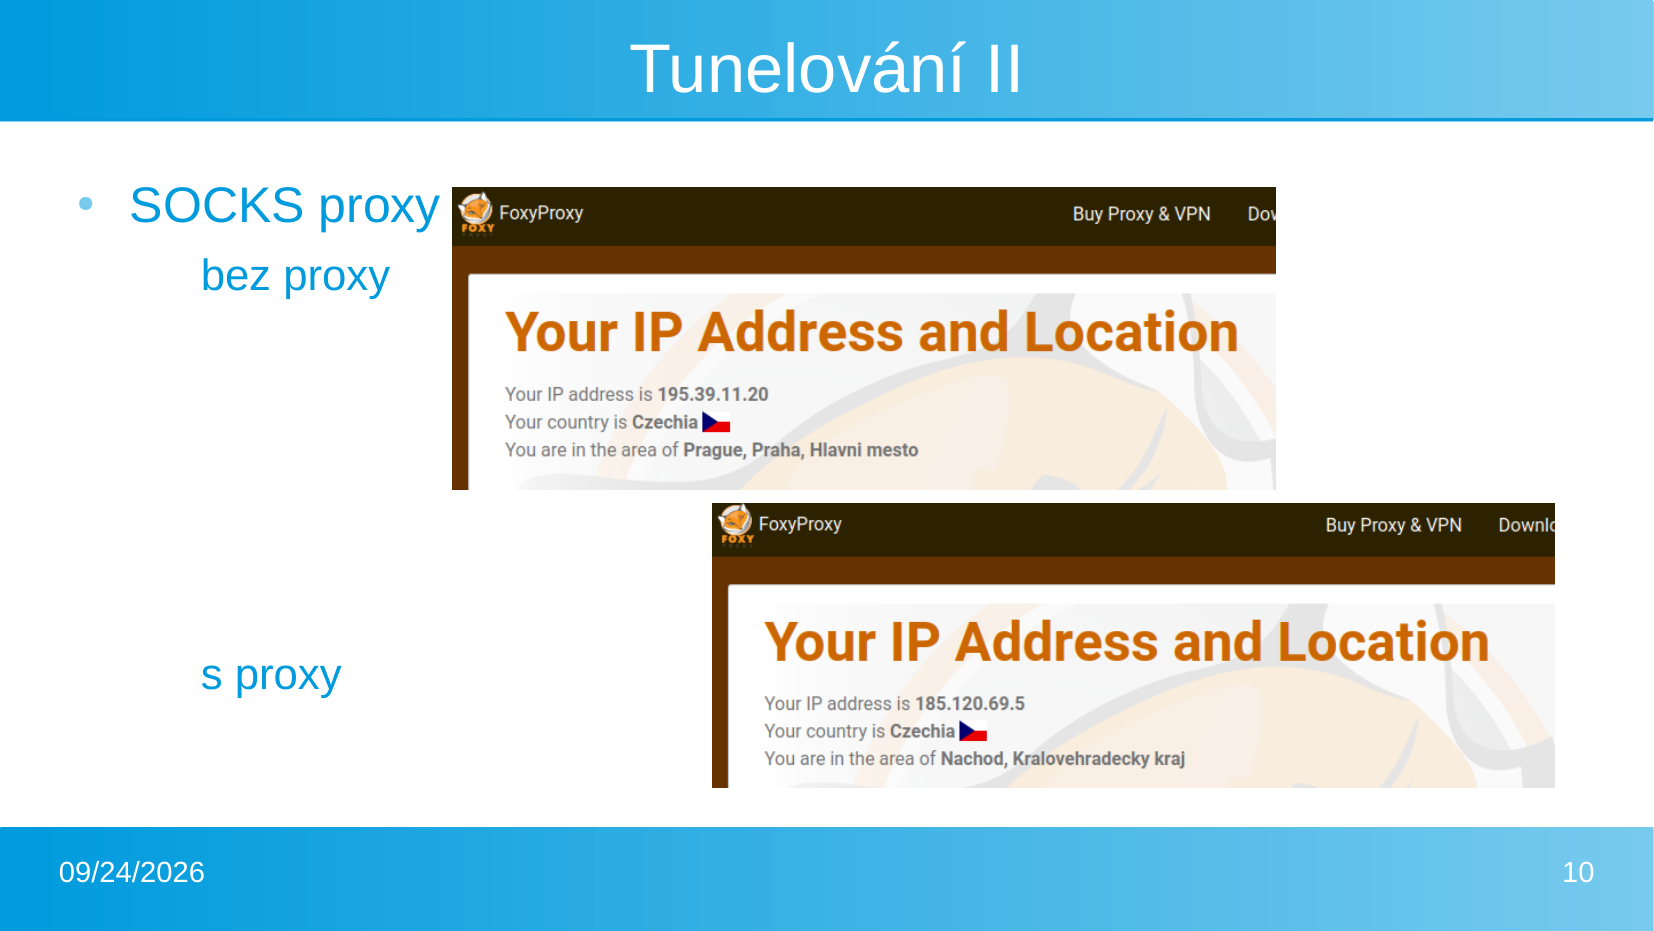

# Tunelování II
SOCKS proxy
bez proxy
s proxy
10